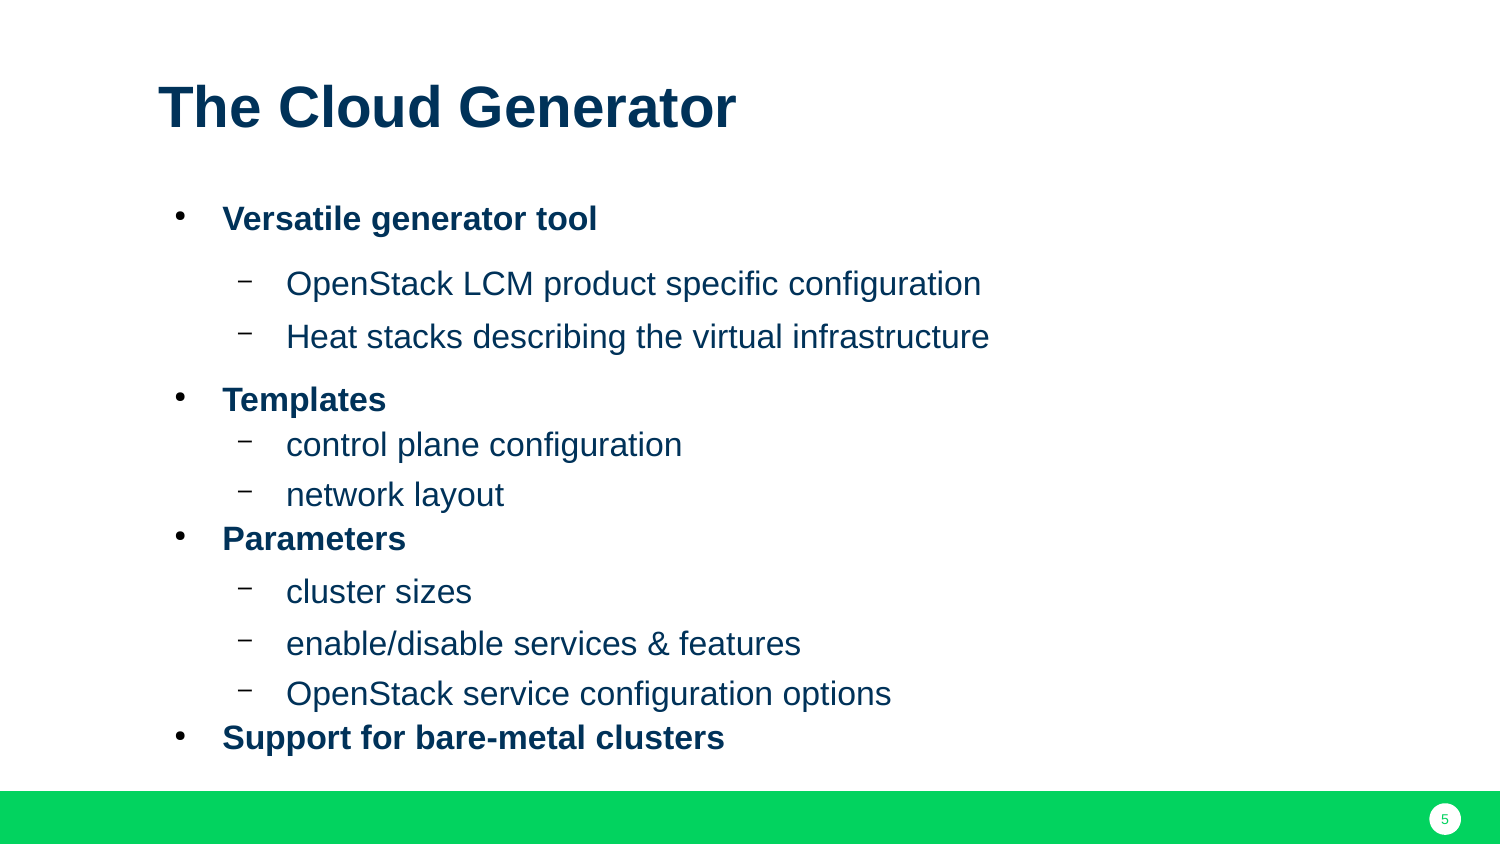

# The Cloud Generator
Versatile generator tool
OpenStack LCM product specific configuration
Heat stacks describing the virtual infrastructure
Templates
control plane configuration
network layout
Parameters
cluster sizes
enable/disable services & features
OpenStack service configuration options
Support for bare-metal clusters